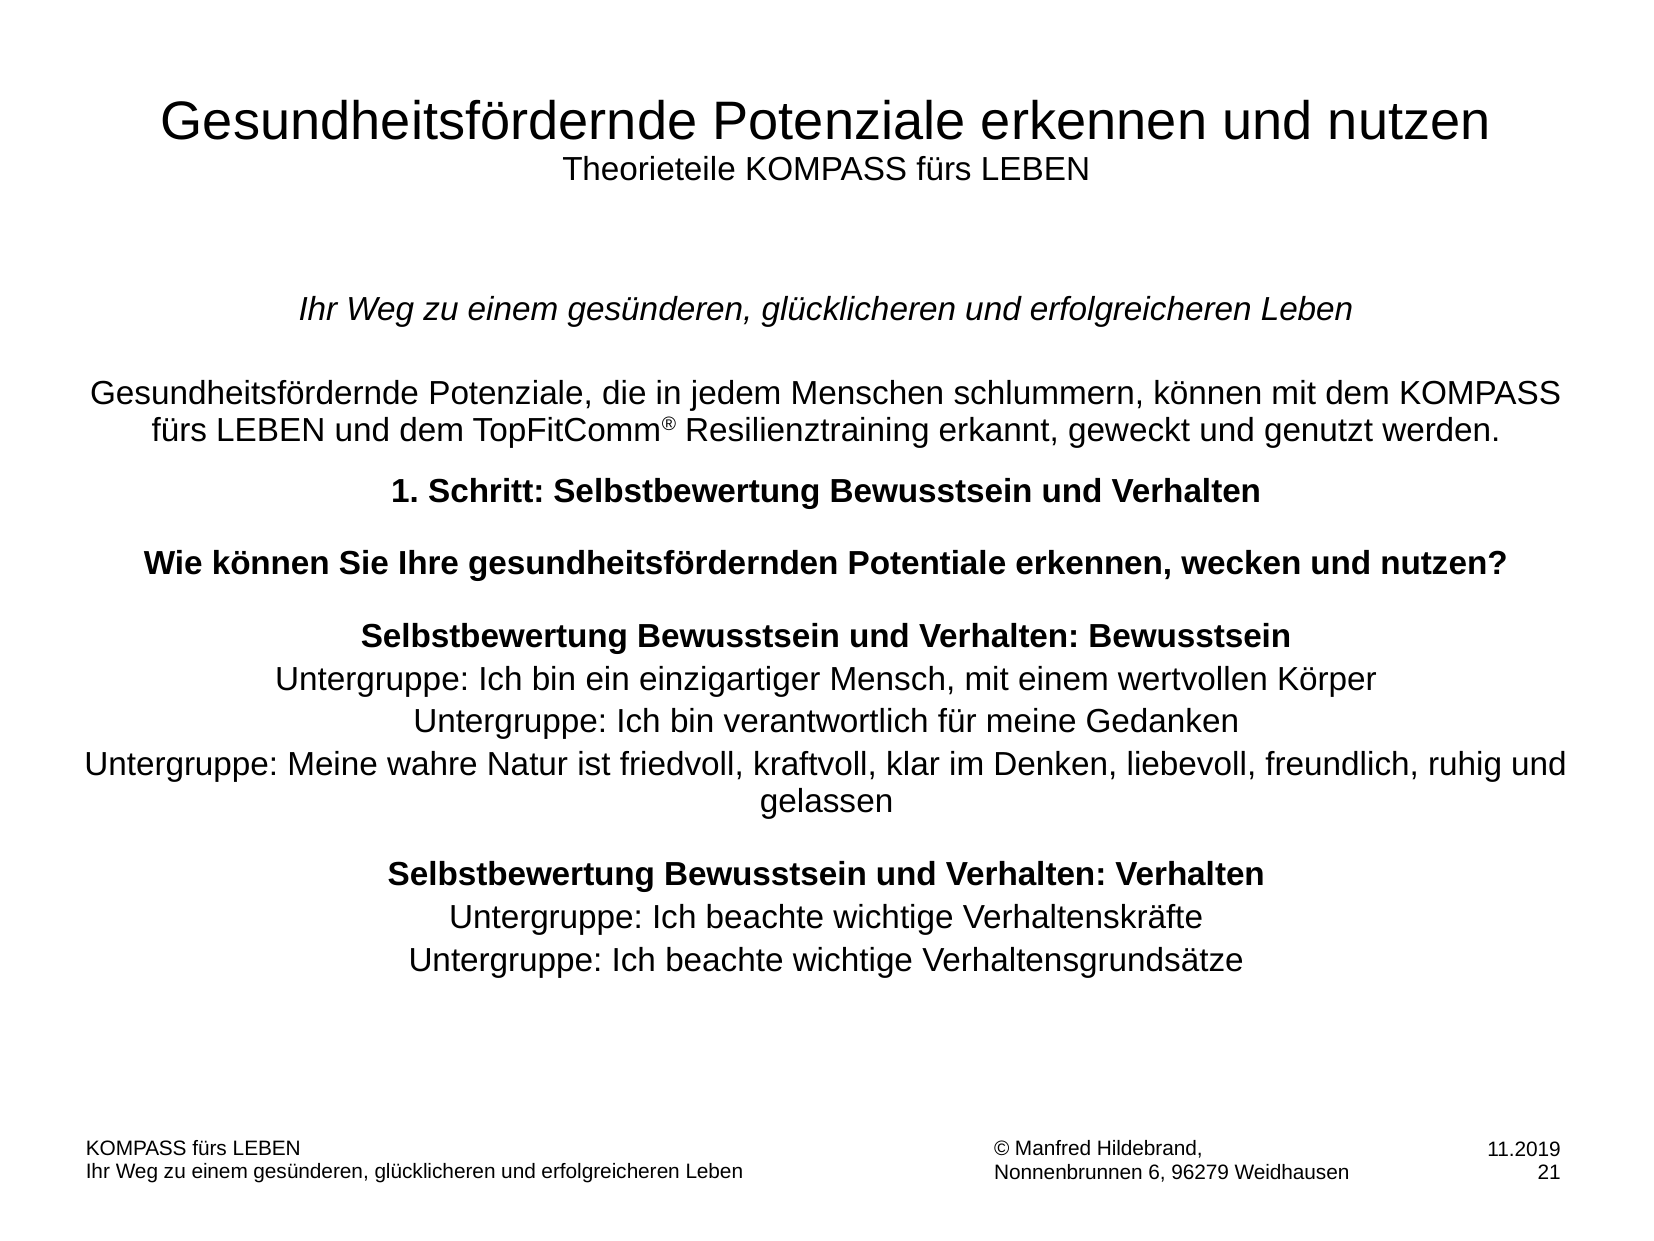

# Gesundheitsfördernde Potenziale erkennen und nutzen Theorieteile KOMPASS fürs LEBEN
Ihr Weg zu einem gesünderen, glücklicheren und erfolgreicheren Leben
Gesundheitsfördernde Potenziale, die in jedem Menschen schlummern, können mit dem KOMPASS fürs LEBEN und dem TopFitComm® Resilienztraining erkannt, geweckt und genutzt werden.
1. Schritt: Selbstbewertung Bewusstsein und Verhalten
Wie können Sie Ihre gesundheitsfördernden Potentiale erkennen, wecken und nutzen?
Selbstbewertung Bewusstsein und Verhalten: Bewusstsein
Untergruppe: Ich bin ein einzigartiger Mensch, mit einem wertvollen Körper
Untergruppe: Ich bin verantwortlich für meine Gedanken
Untergruppe: Meine wahre Natur ist friedvoll, kraftvoll, klar im Denken, liebevoll, freundlich, ruhig und gelassen
Selbstbewertung Bewusstsein und Verhalten: Verhalten
Untergruppe: Ich beachte wichtige Verhaltenskräfte
Untergruppe: Ich beachte wichtige Verhaltensgrundsätze
KOMPASS fürs LEBEN
Ihr Weg zu einem gesünderen, glücklicheren und erfolgreicheren Leben
© Manfred Hildebrand,
Nonnenbrunnen 6, 96279 Weidhausen
11.2019
21